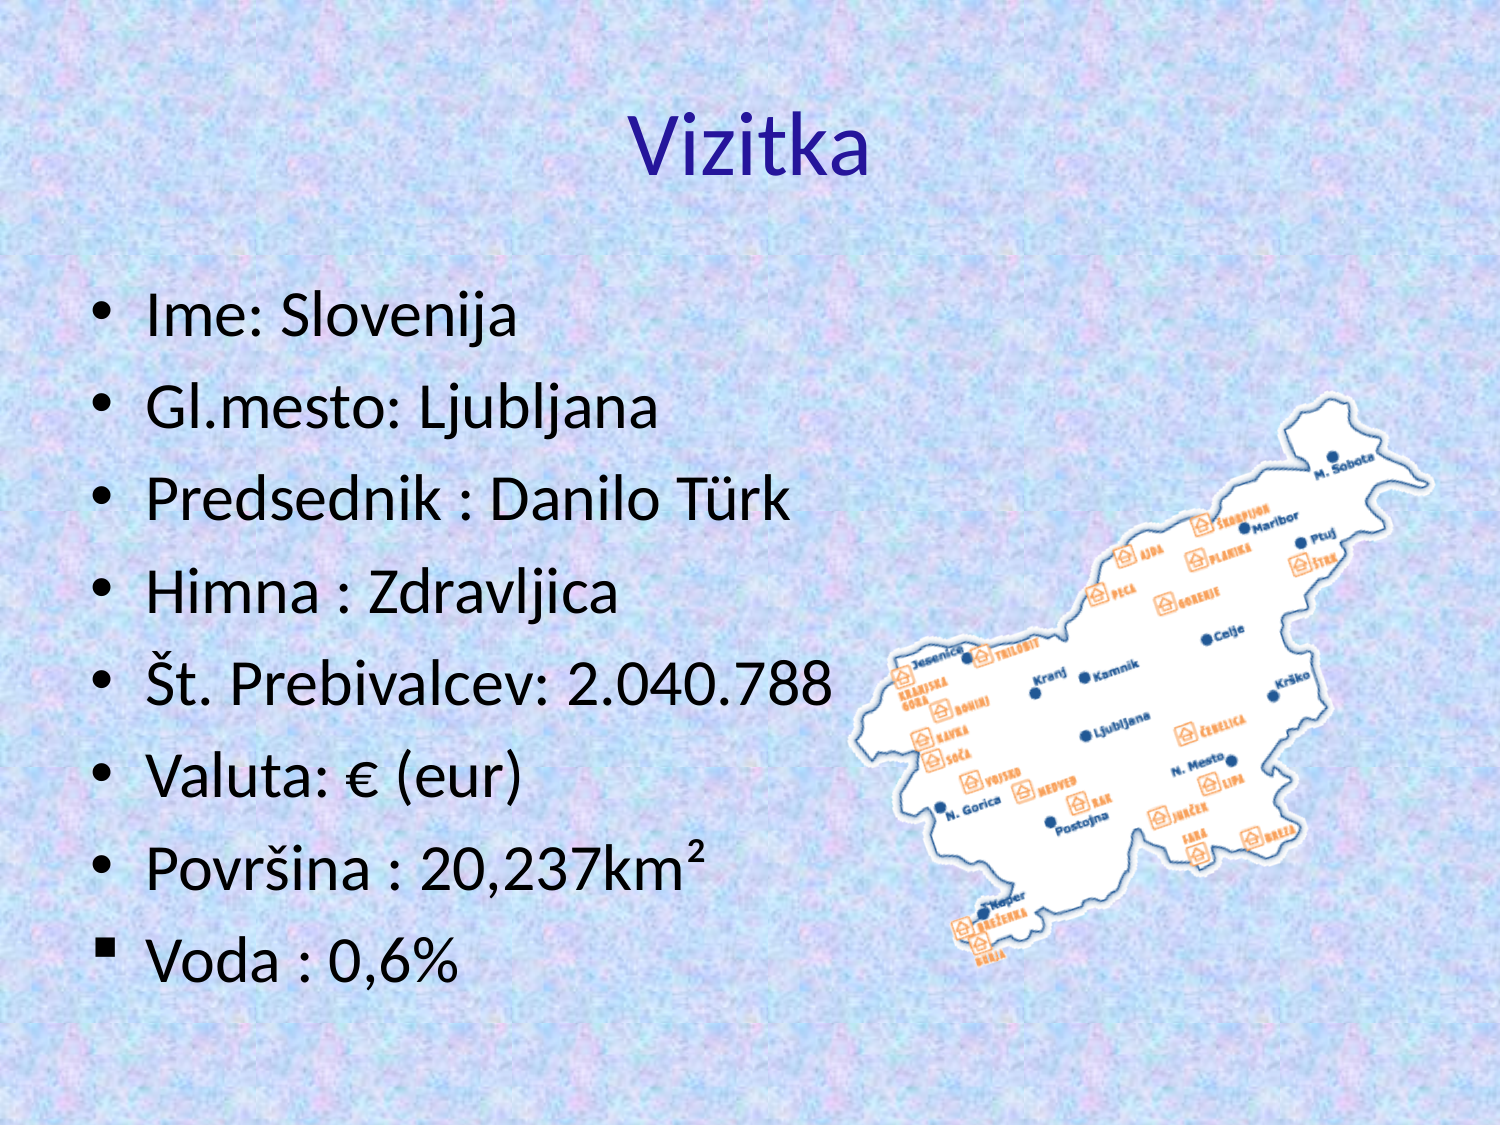

# Vizitka
Ime: Slovenija
Gl.mesto: Ljubljana
Predsednik : Danilo Türk
Himna : Zdravljica
Št. Prebivalcev: 2.040.788
Valuta: € (eur)
Površina : 20,237km²
Voda : 0,6%